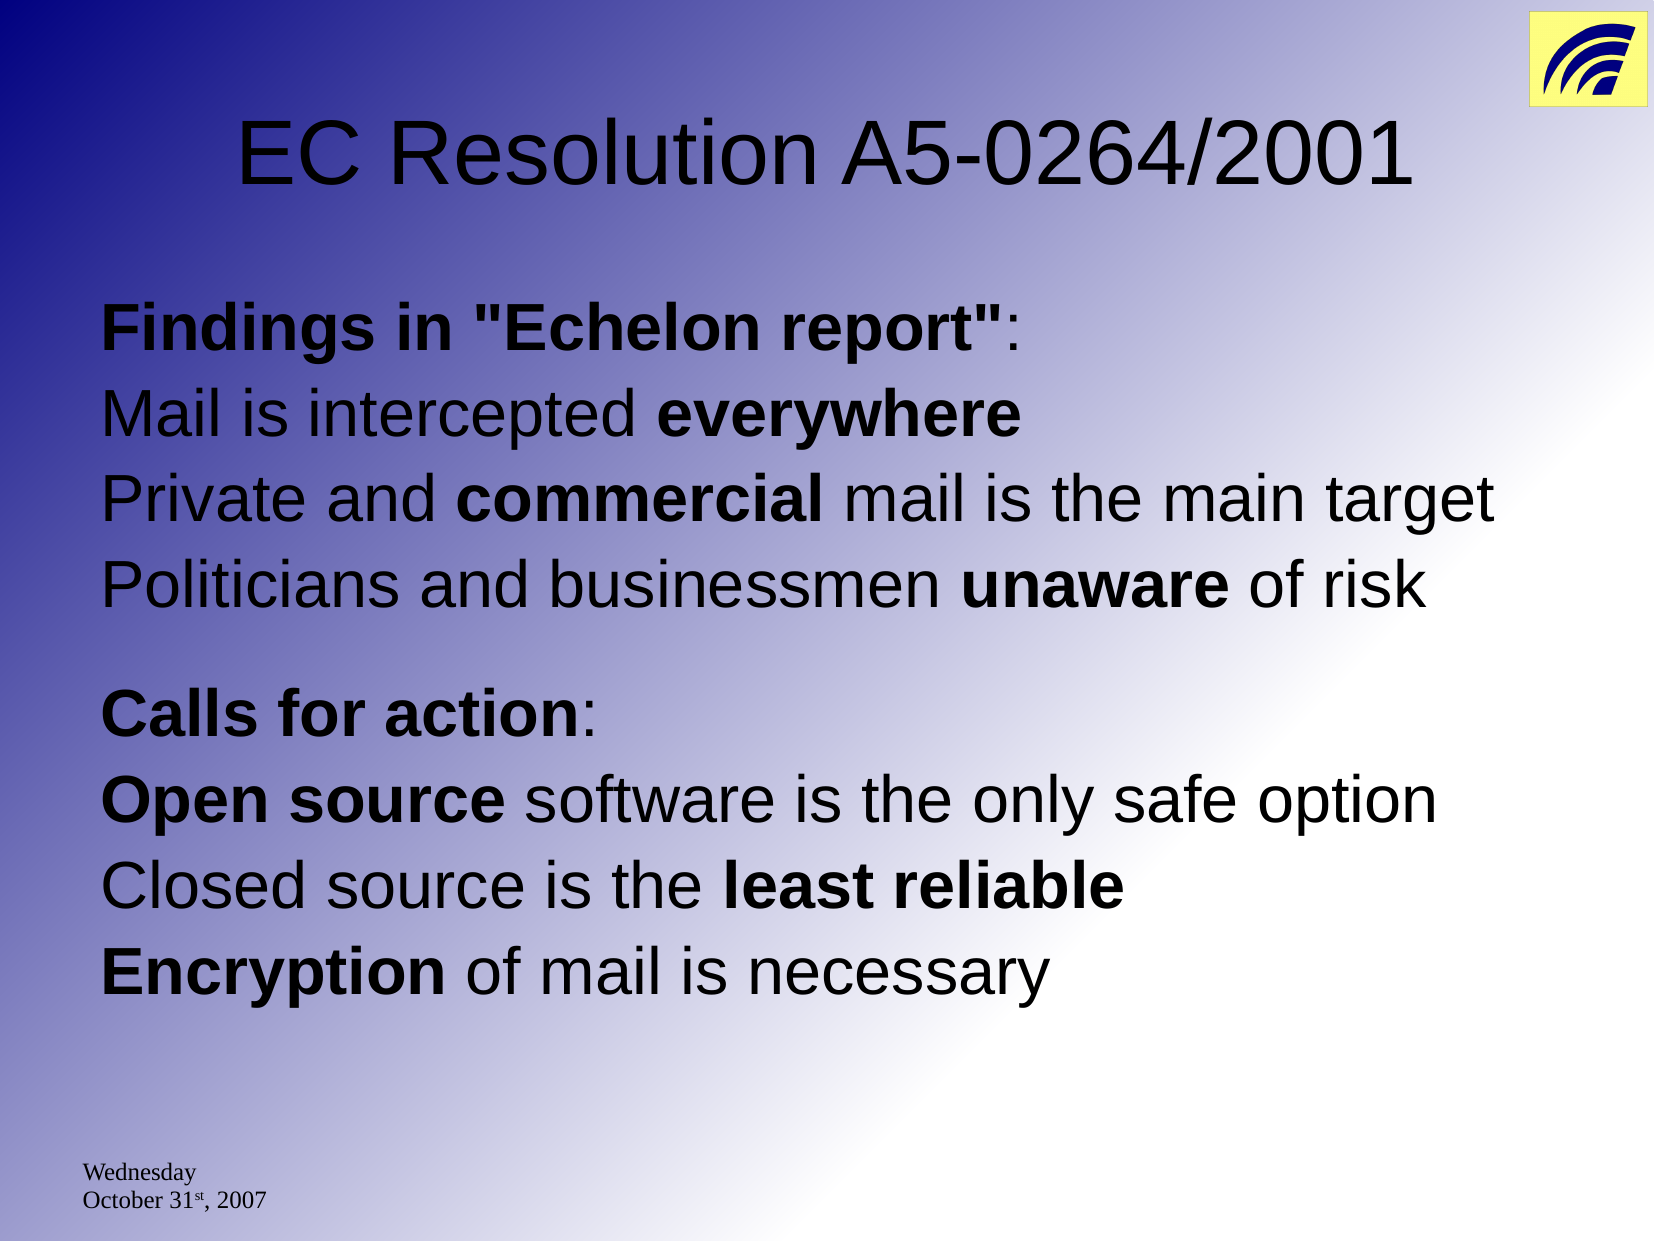

# EC Resolution A5-0264/2001
Findings in "Echelon report":
Mail is intercepted everywhere
Private and commercial mail is the main target
Politicians and businessmen unaware of risk
Calls for action:
Open source software is the only safe option
Closed source is the least reliable
Encryption of mail is necessary